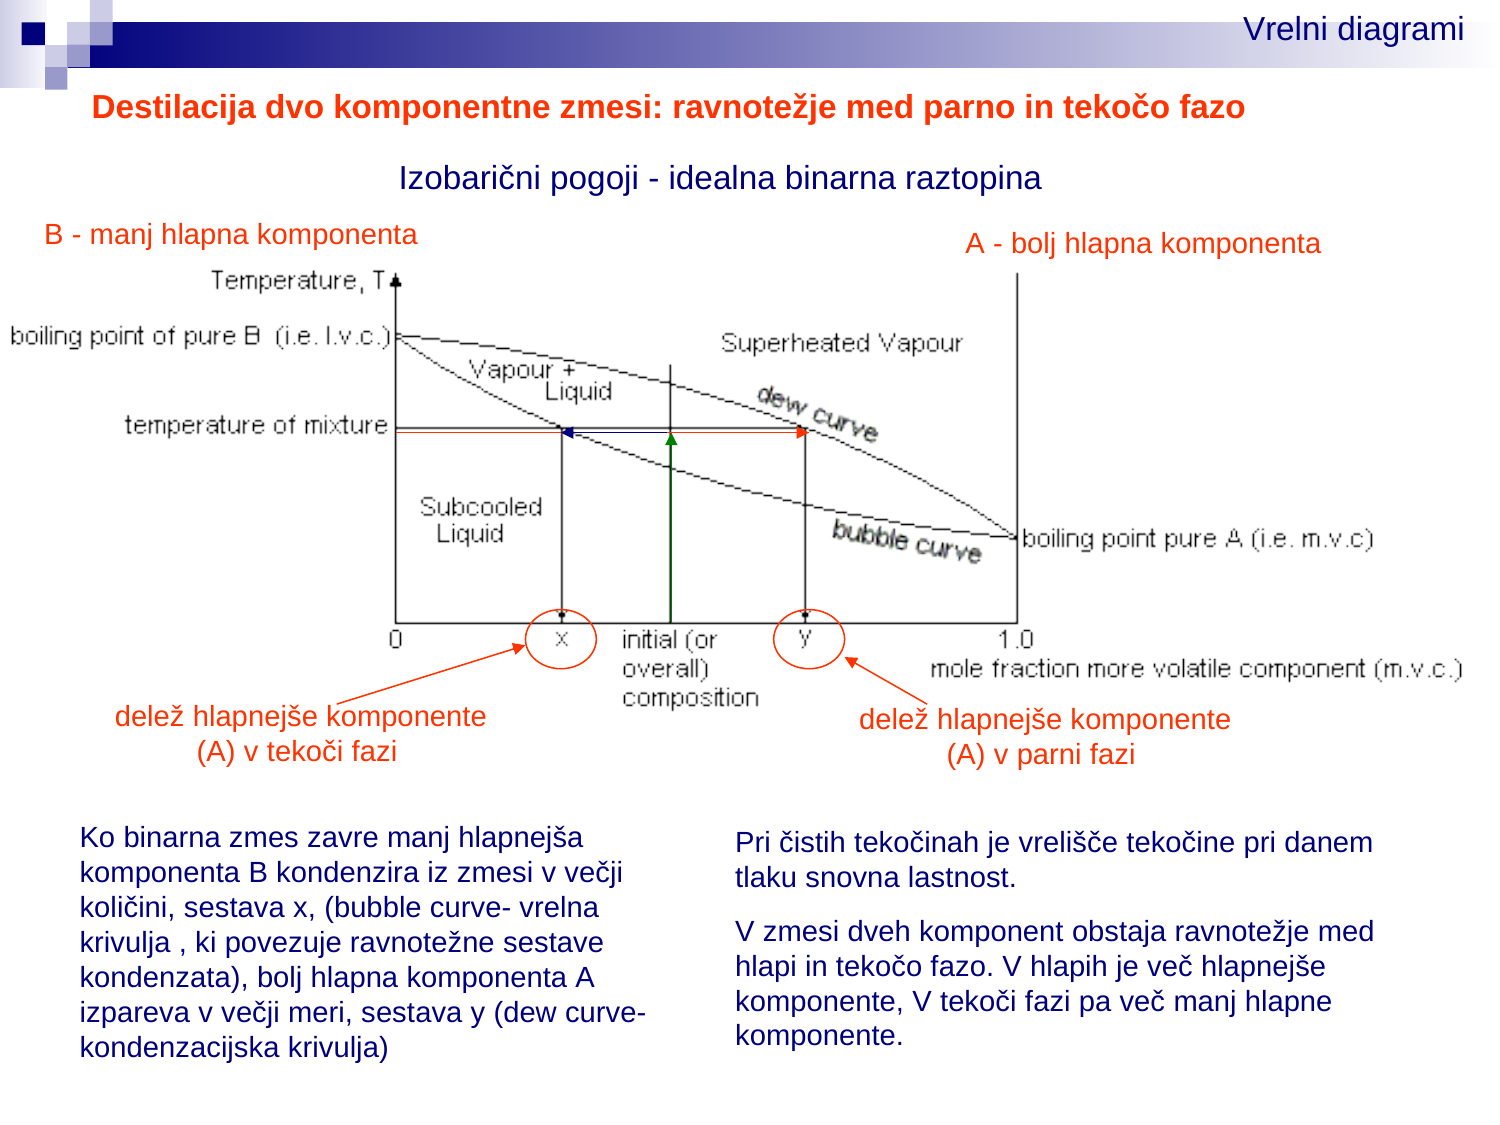

Vrelni diagrami
Destilacija dvo komponentne zmesi: ravnotežje med parno in tekočo fazo
Izobarični pogoji - idealna binarna raztopina
B - manj hlapna komponenta
A - bolj hlapna komponenta
delež hlapnejše komponente (A) v tekoči fazi
delež hlapnejše komponente (A) v parni fazi
Ko binarna zmes zavre manj hlapnejša komponenta B kondenzira iz zmesi v večji količini, sestava x, (bubble curve- vrelna krivulja , ki povezuje ravnotežne sestave kondenzata), bolj hlapna komponenta A izpareva v večji meri, sestava y (dew curve- kondenzacijska krivulja)
Pri čistih tekočinah je vrelišče tekočine pri danem tlaku snovna lastnost.
V zmesi dveh komponent obstaja ravnotežje med hlapi in tekočo fazo. V hlapih je več hlapnejše komponente, V tekoči fazi pa več manj hlapne komponente.